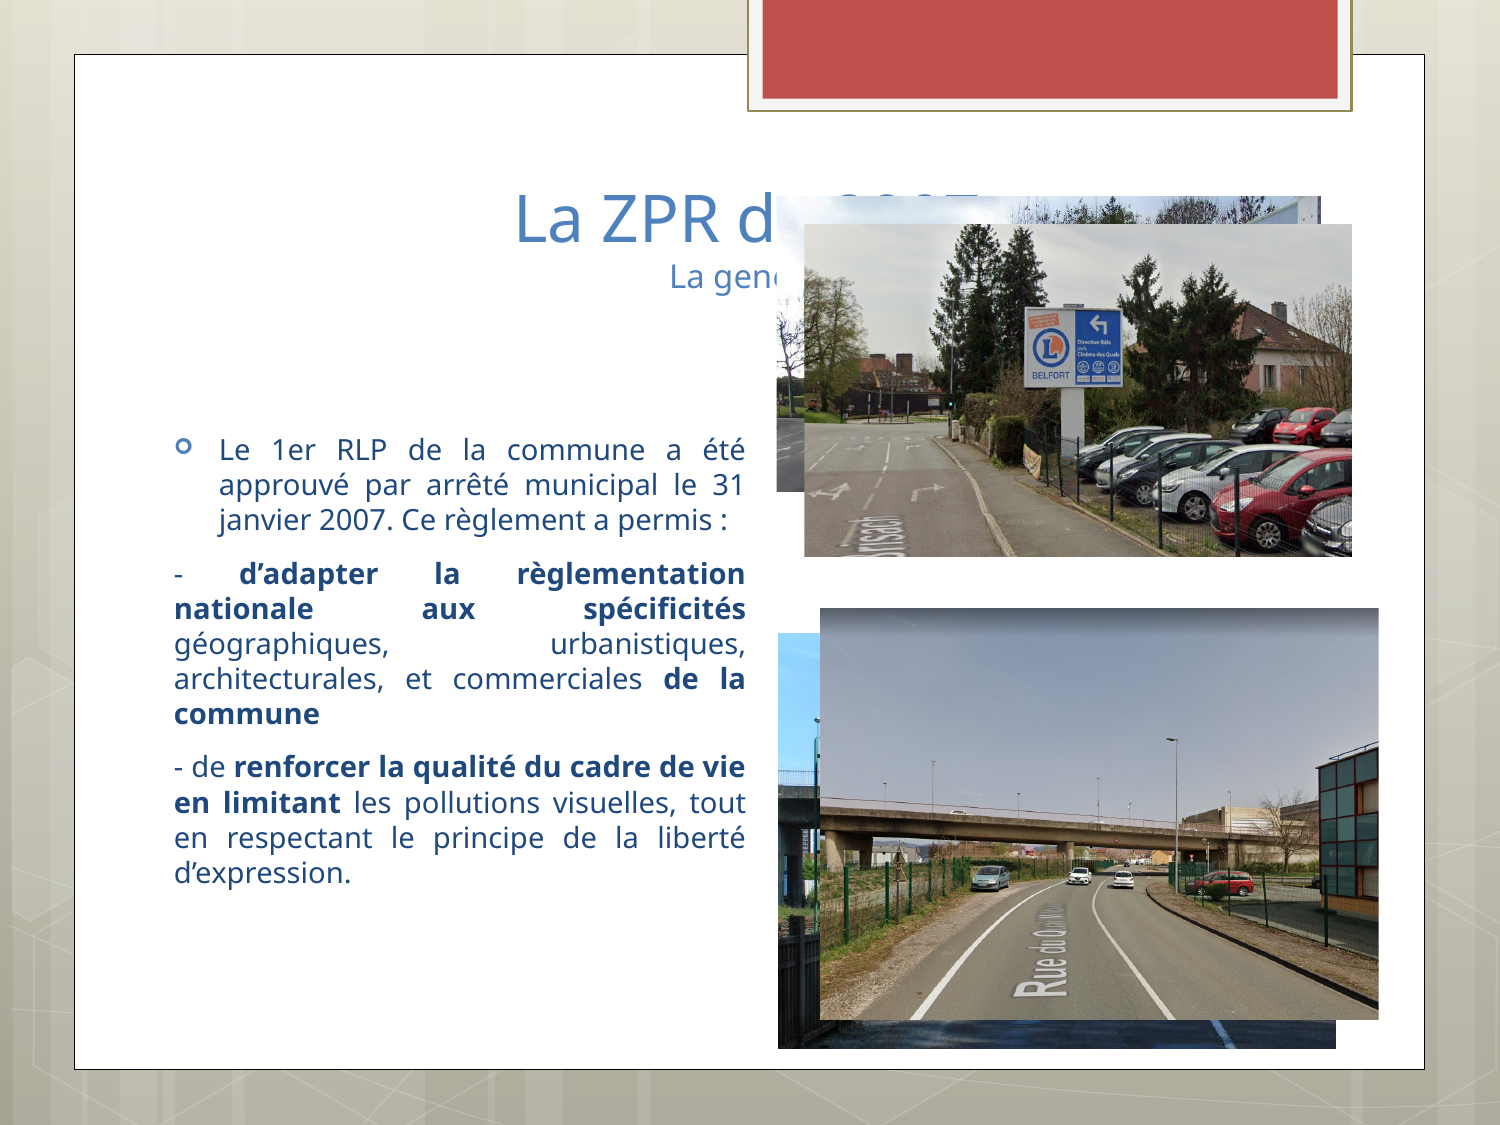

# La ZPR de 2007 La genèse
Le 1er RLP de la commune a été approuvé par arrêté municipal le 31 janvier 2007. Ce règlement a permis :
- d’adapter la règlementation nationale aux spécificités géographiques, urbanistiques, architecturales, et commerciales de la commune
- de renforcer la qualité du cadre de vie en limitant les pollutions visuelles, tout en respectant le principe de la liberté d’expression.